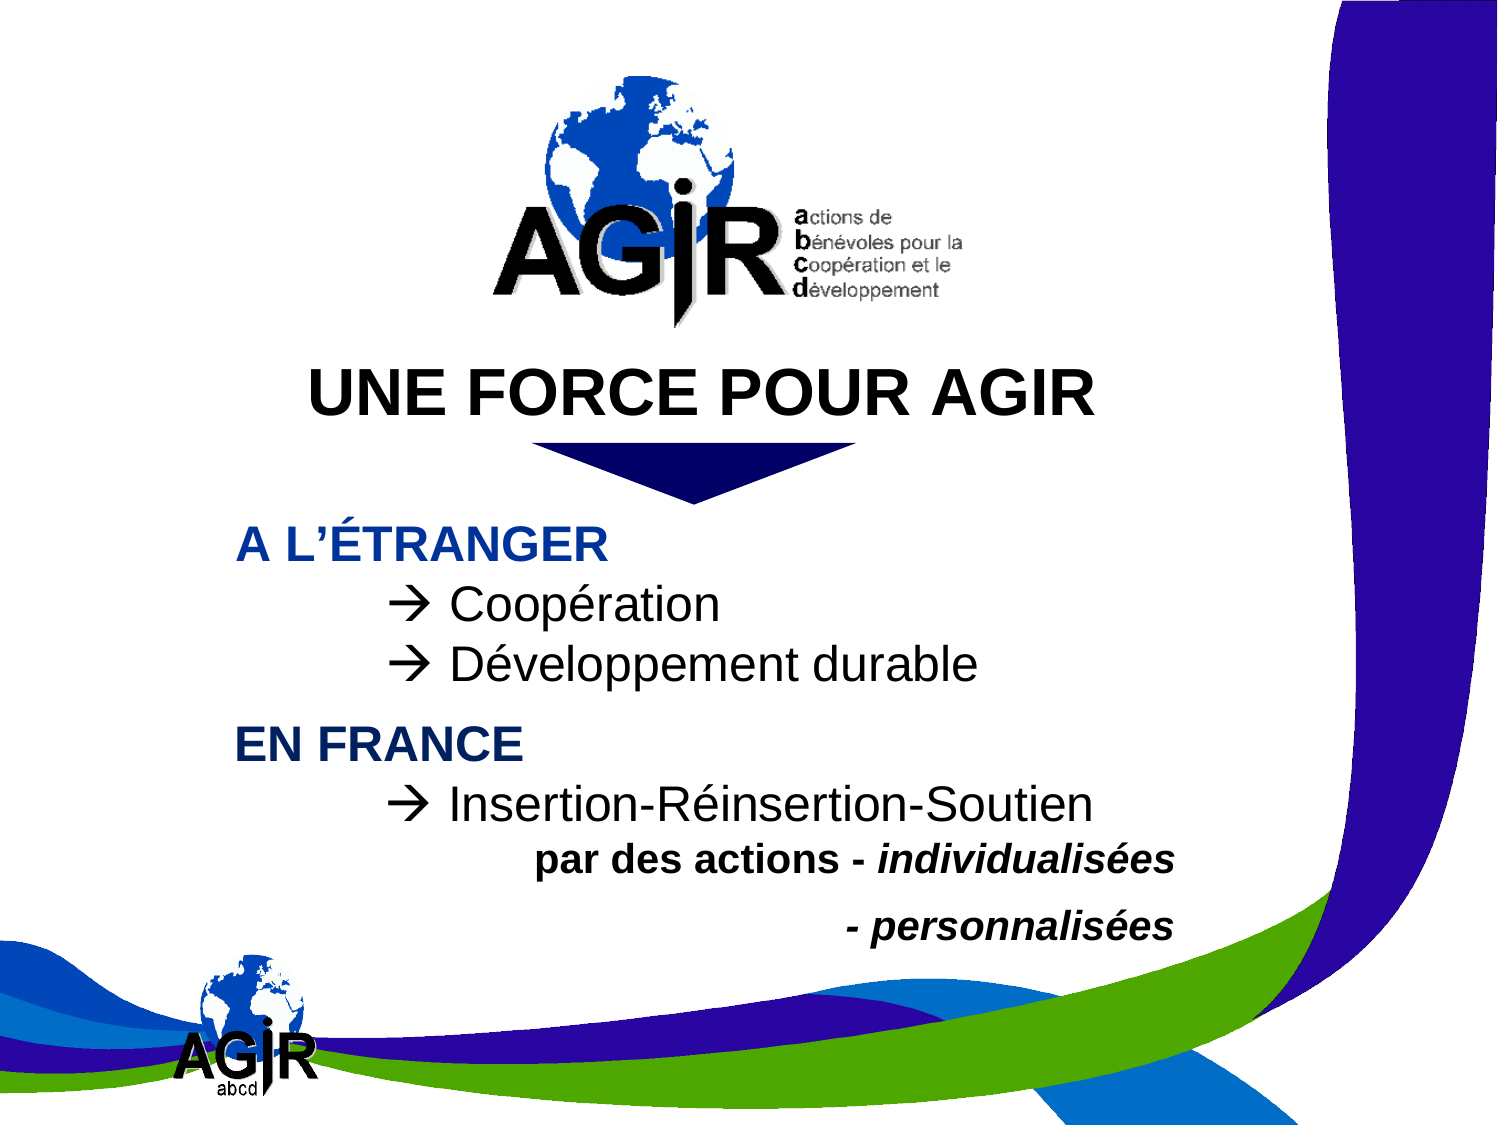

UNE FORCE POUR AGIR
A L’ÉTRANGER
	 Coopération
	 Développement durable
EN FRANCE
	 Insertion-Réinsertion-Soutien			par des actions - individualisées				 - personnalisées